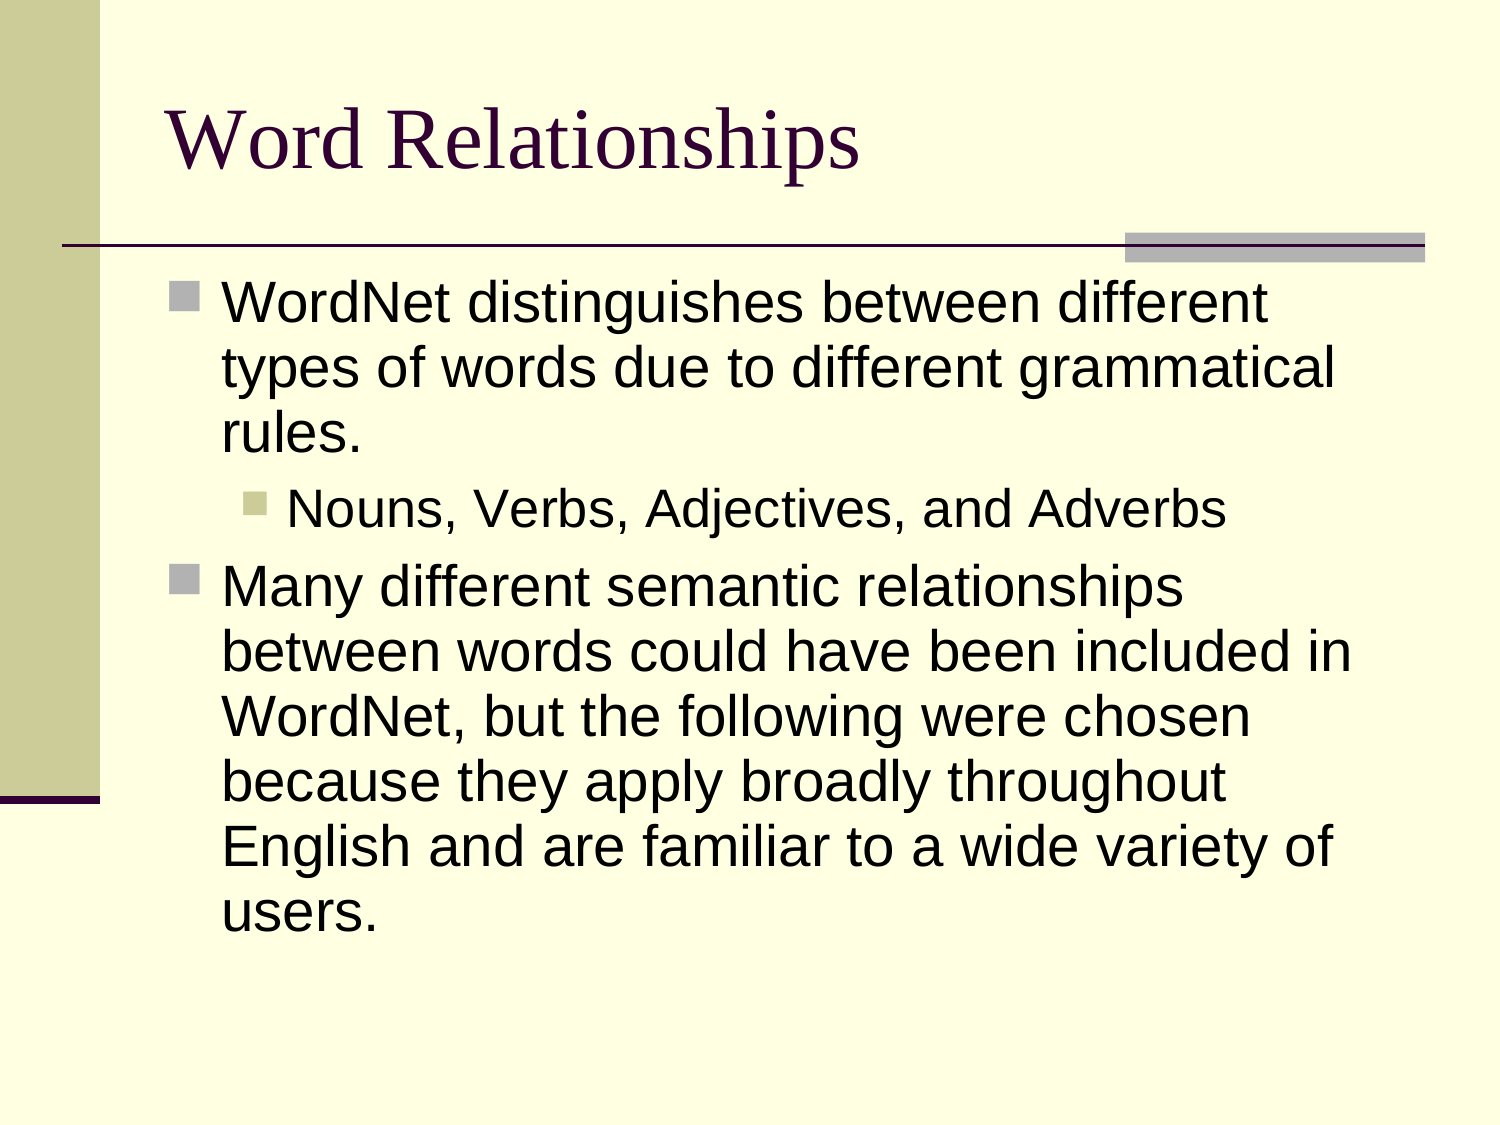

# Word Relationships
WordNet distinguishes between different types of words due to different grammatical rules.
Nouns, Verbs, Adjectives, and Adverbs
Many different semantic relationships between words could have been included in WordNet, but the following were chosen because they apply broadly throughout English and are familiar to a wide variety of users.